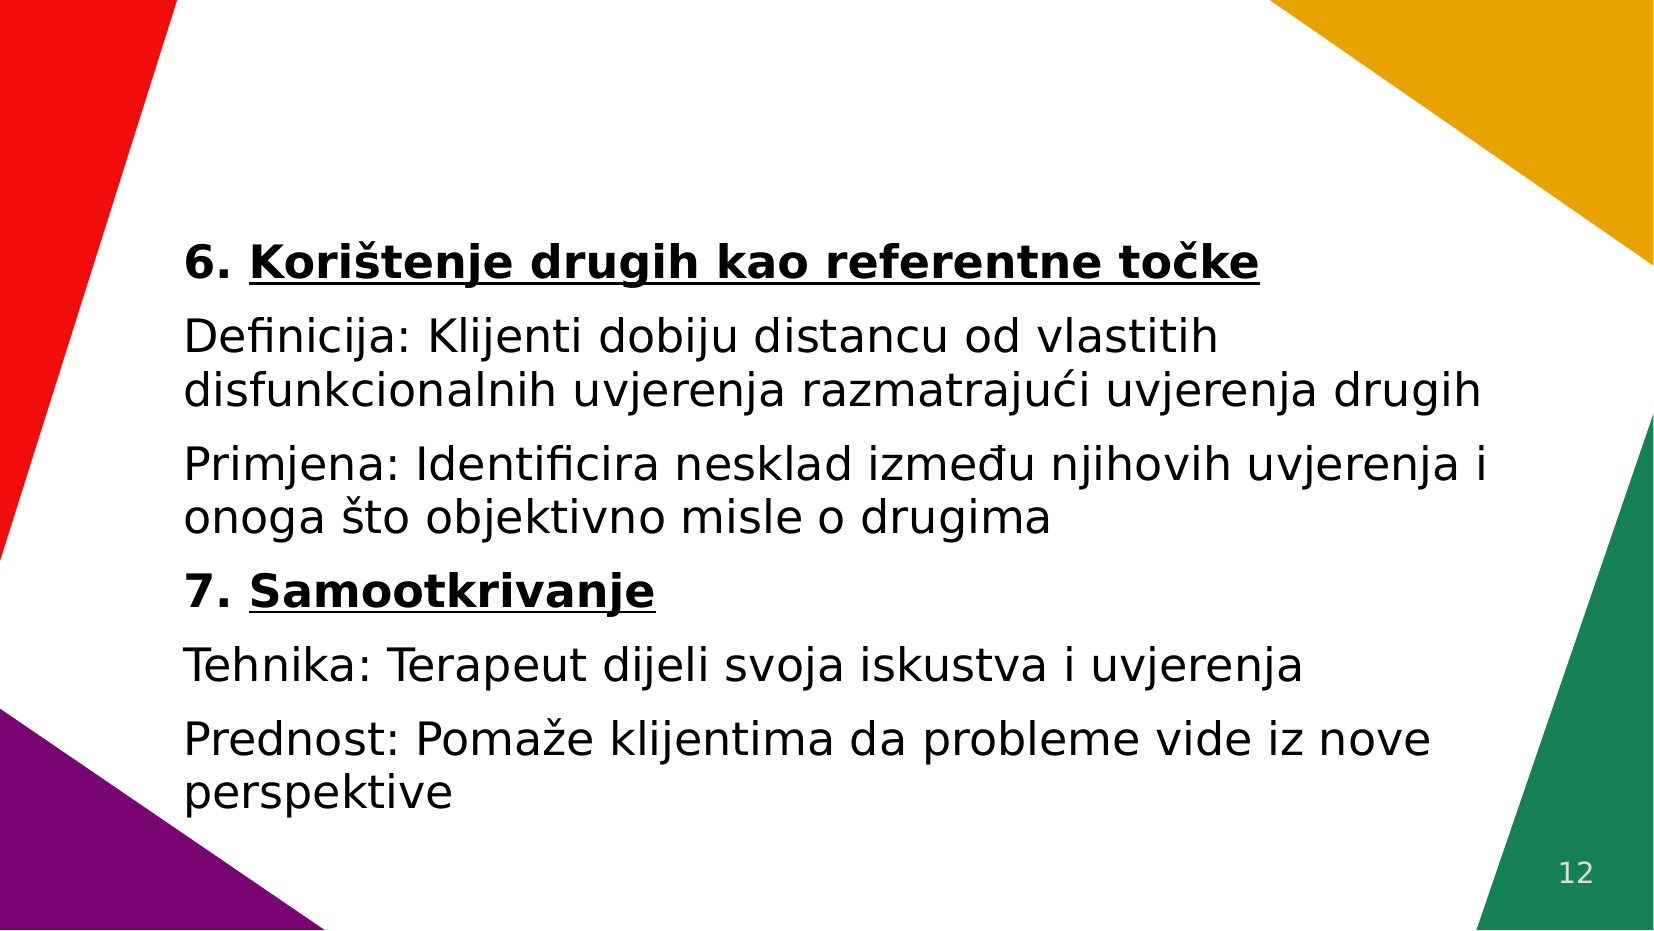

#
6. Korištenje drugih kao referentne točke
Definicija: Klijenti dobiju distancu od vlastitih disfunkcionalnih uvjerenja razmatrajući uvjerenja drugih
Primjena: Identificira nesklad između njihovih uvjerenja i onoga što objektivno misle o drugima
7. Samootkrivanje
Tehnika: Terapeut dijeli svoja iskustva i uvjerenja
Prednost: Pomaže klijentima da probleme vide iz nove perspektive
12